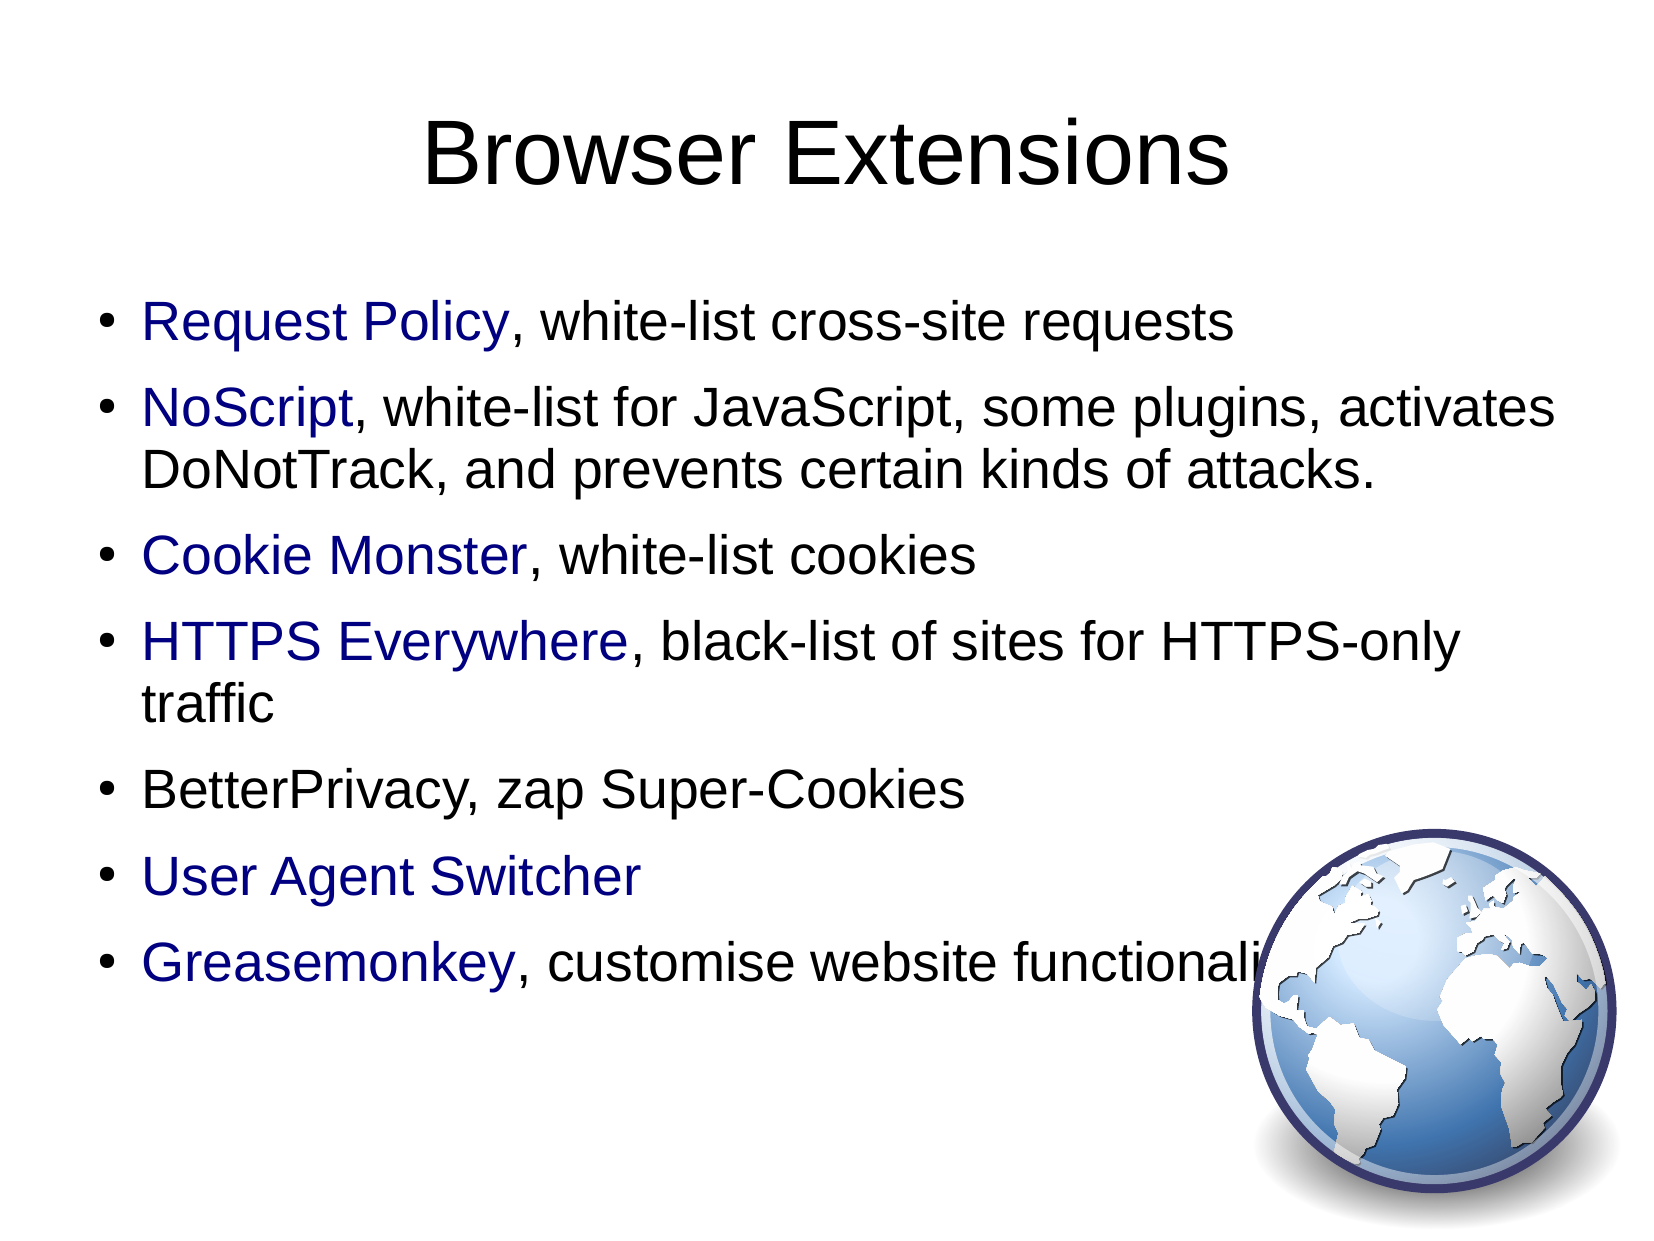

# Browser Extensions
Request Policy, white-list cross-site requests
NoScript, white-list for JavaScript, some plugins, activates DoNotTrack, and prevents certain kinds of attacks.
Cookie Monster, white-list cookies
HTTPS Everywhere, black-list of sites for HTTPS-only traffic
BetterPrivacy, zap Super-Cookies
User Agent Switcher
Greasemonkey, customise website functionality